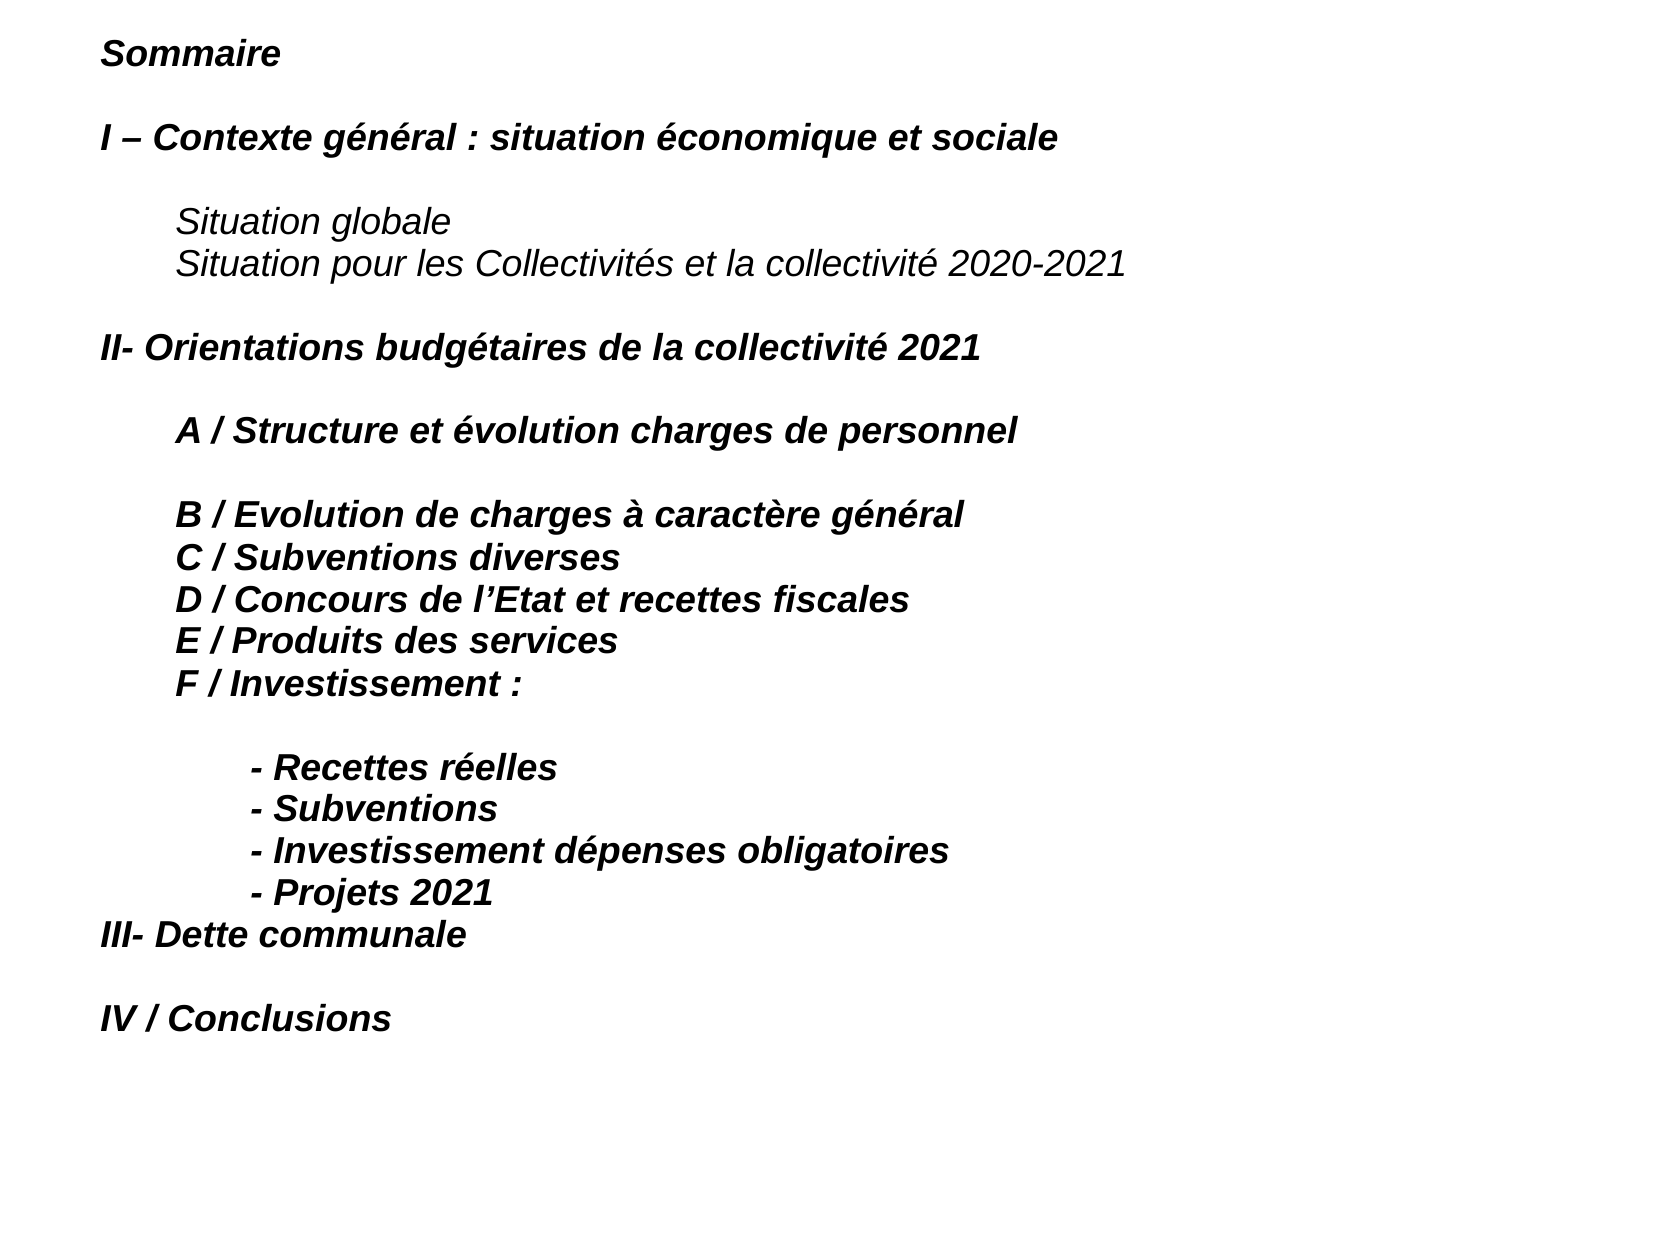

Sommaire
I – Contexte général : situation économique et sociale
	Situation globale
	Situation pour les Collectivités et la collectivité 2020-2021
II- Orientations budgétaires de la collectivité 2021
	A / Structure et évolution charges de personnel
	B / Evolution de charges à caractère général
	C / Subventions diverses
	D / Concours de l’Etat et recettes fiscales
	E / Produits des services
	F / Investissement :
		- Recettes réelles
		- Subventions
		- Investissement dépenses obligatoires
		- Projets 2021
III- Dette communale
IV / Conclusions